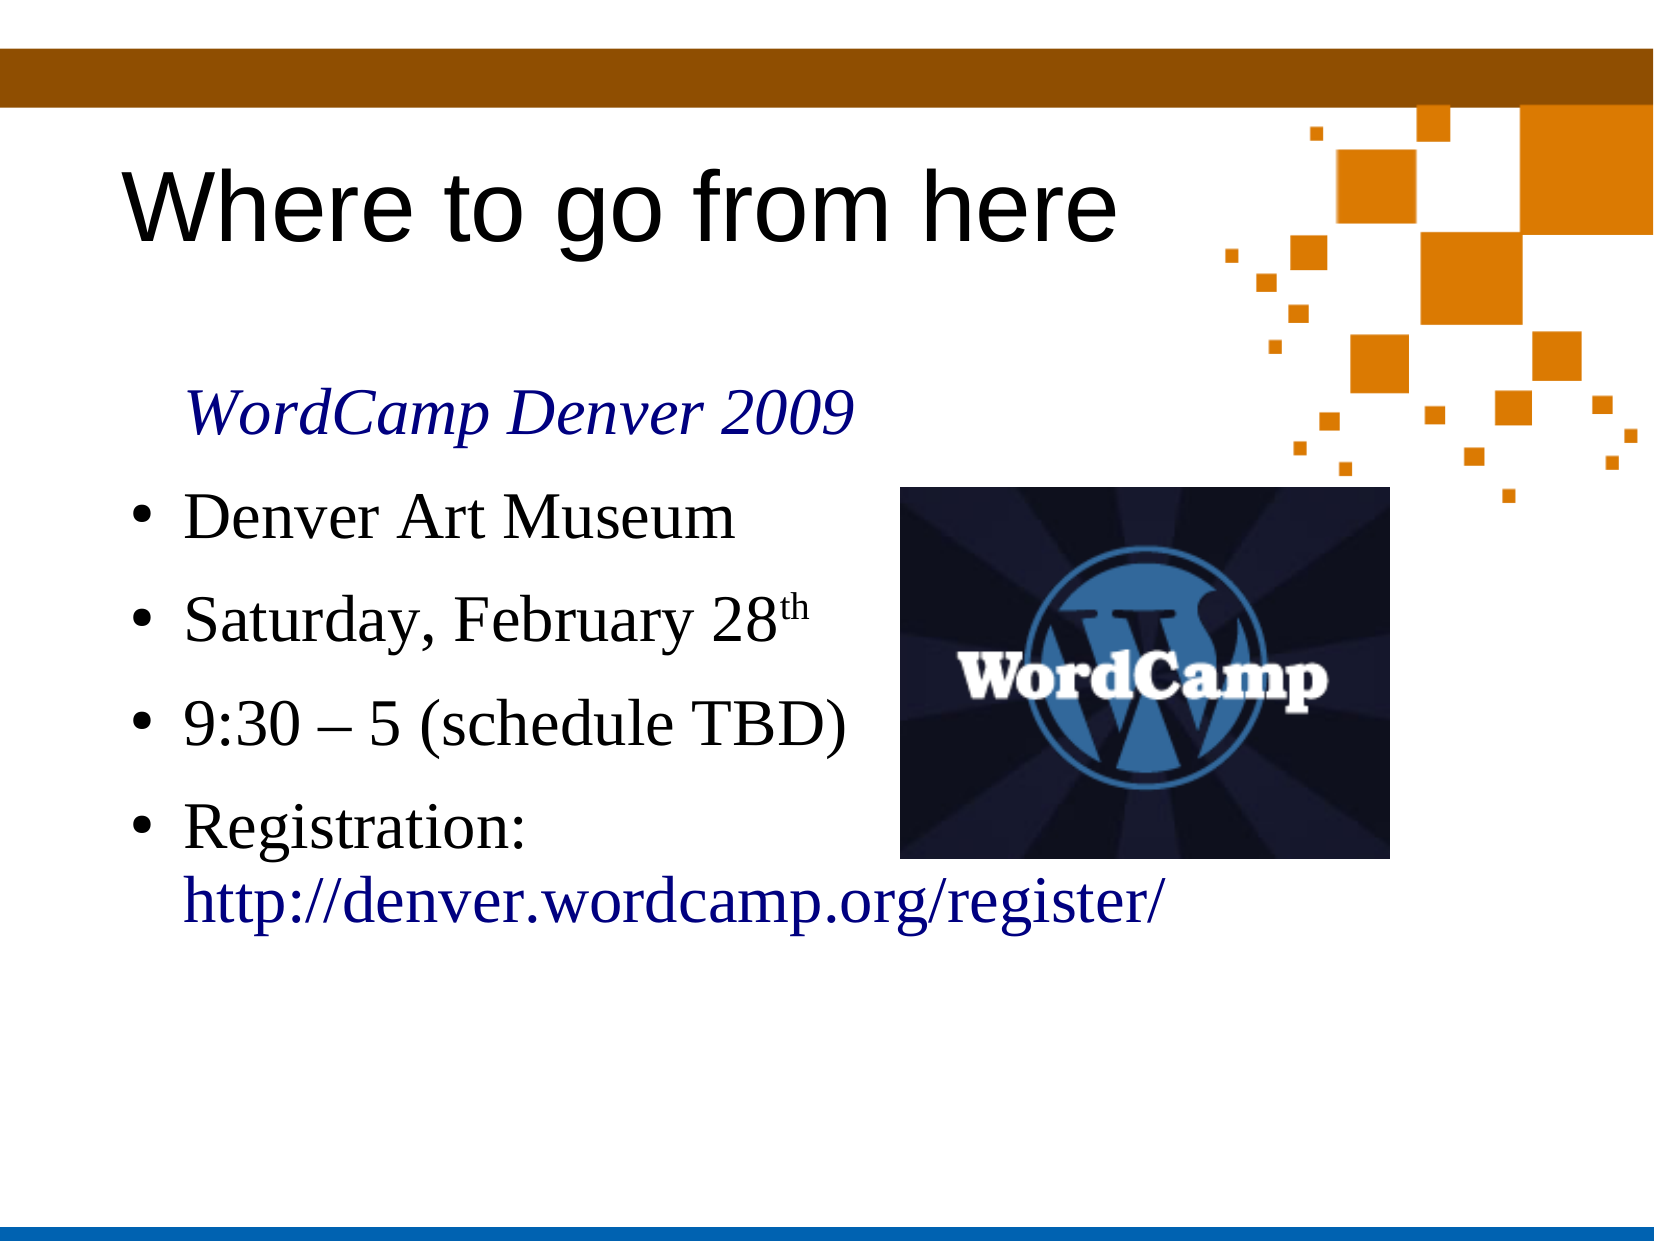

# Where to go from here
WordCamp Denver 2009
Denver Art Museum
Saturday, February 28th
9:30 – 5 (schedule TBD)
Registration: http://denver.wordcamp.org/register/